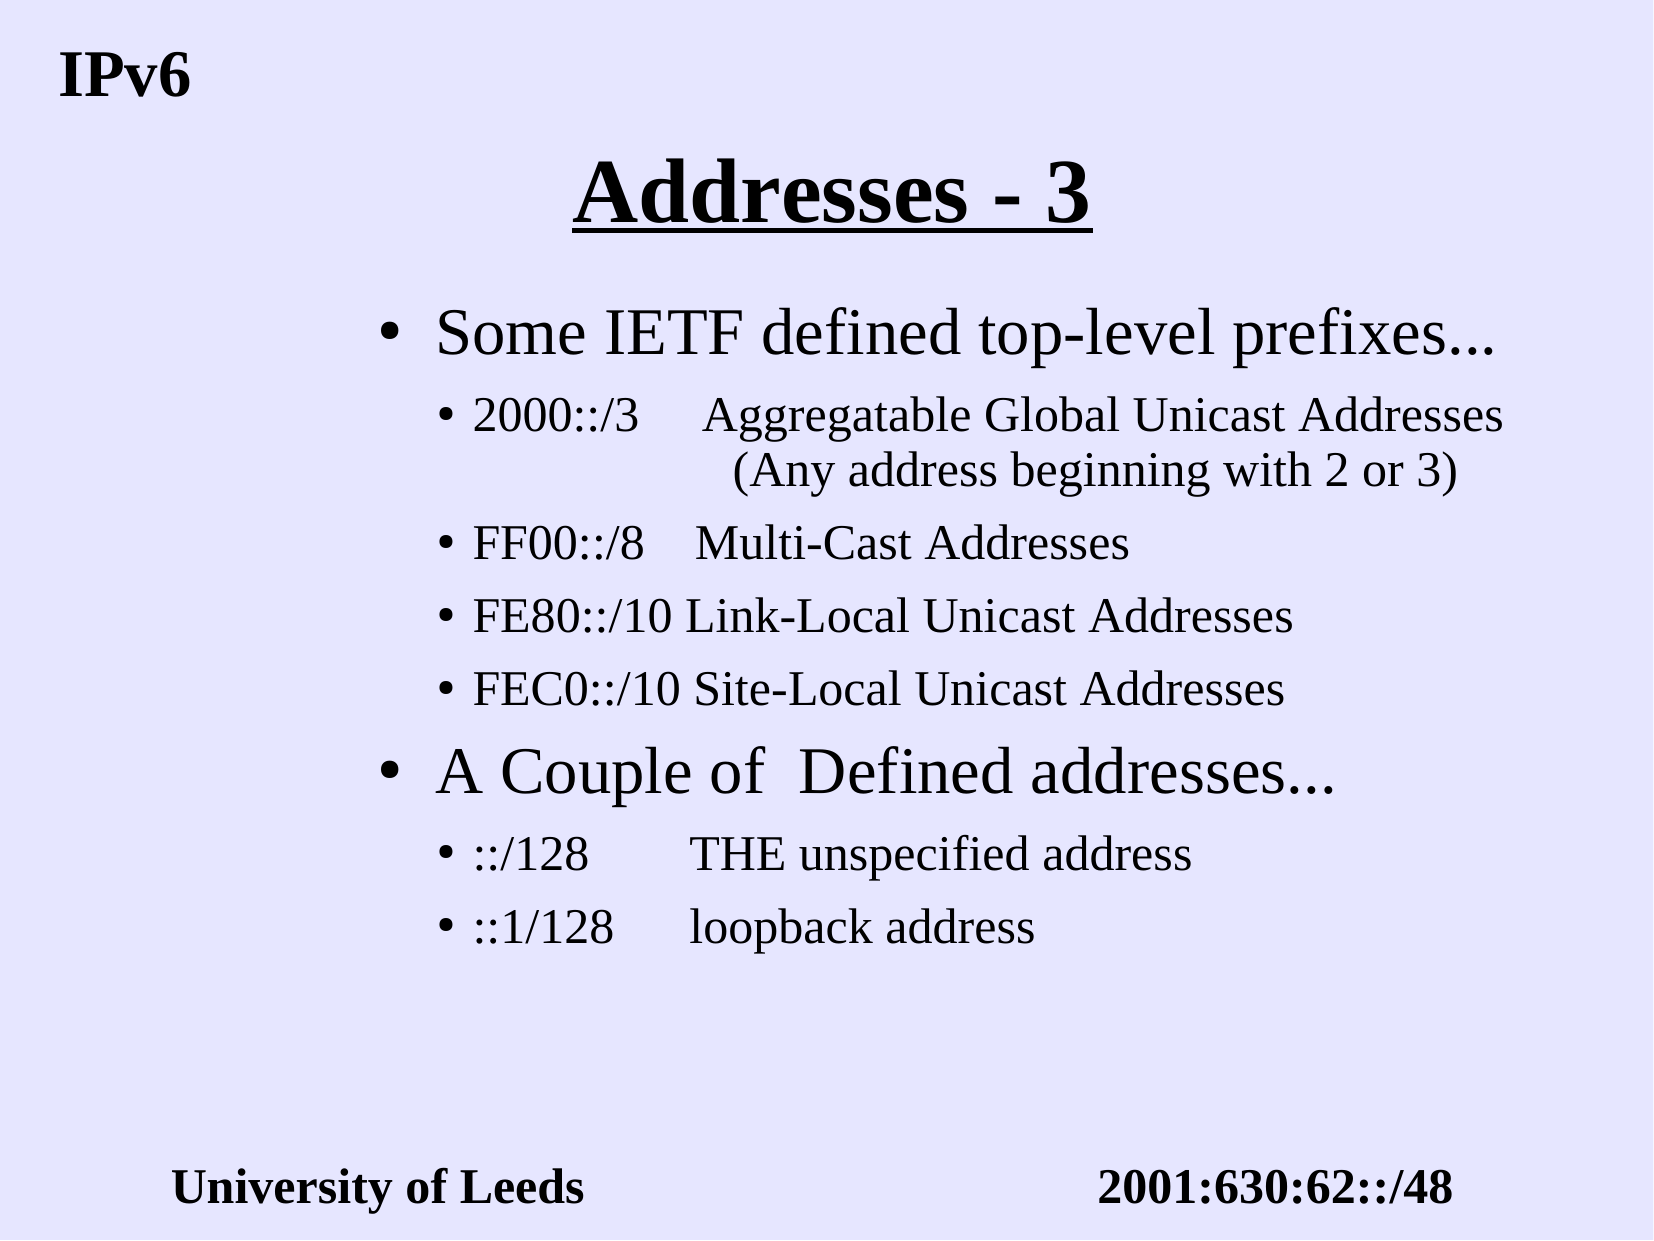

# Addresses - 3
 Some IETF defined top-level prefixes...
2000::/3 Aggregatable Global Unicast Addresses
 (Any address beginning with 2 or 3)
FF00::/8 Multi-Cast Addresses
FE80::/10 Link-Local Unicast Addresses
FEC0::/10 Site-Local Unicast Addresses
 A Couple of Defined addresses...
::/128 THE unspecified address
::1/128 loopback address